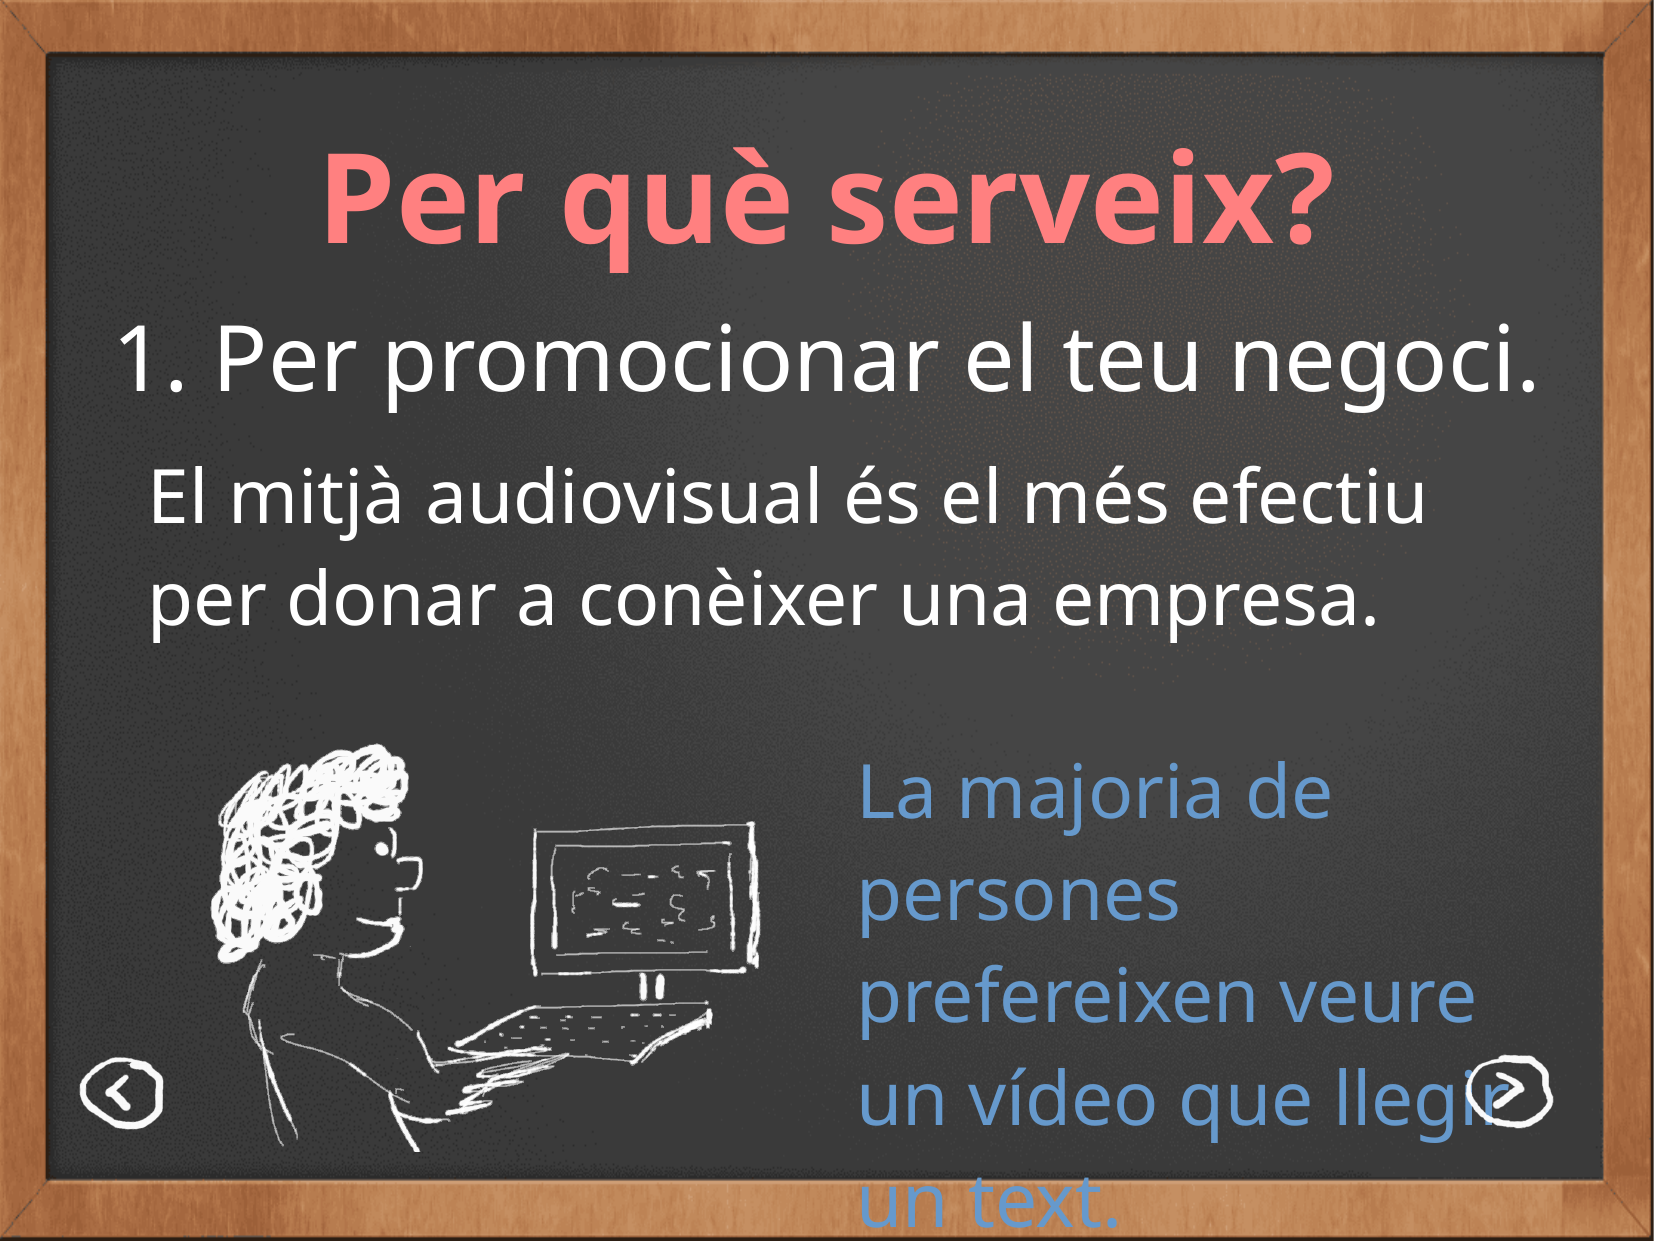

# Per què serveix?
 1. Per promocionar el teu negoci.
El mitjà audiovisual és el més efectiu per donar a conèixer una empresa.
La majoria de persones prefereixen veure un vídeo que llegir un text.